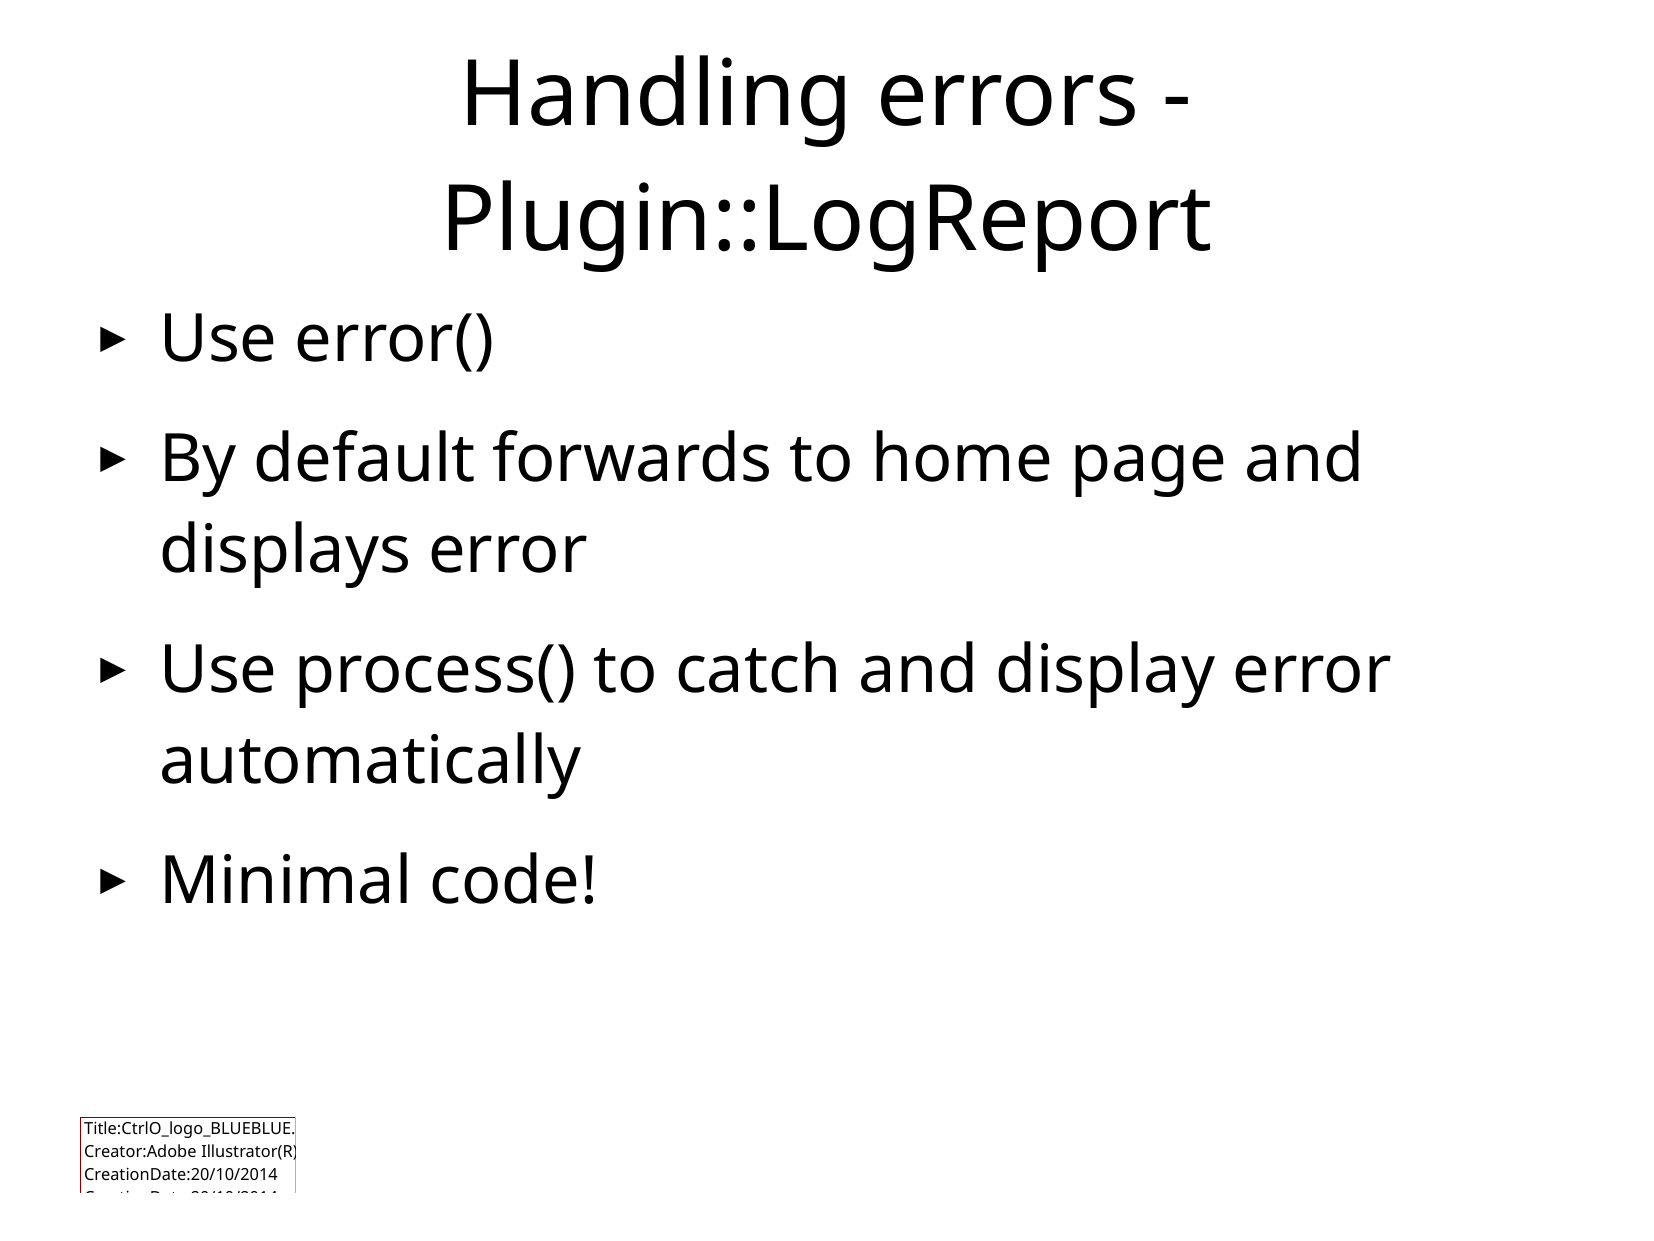

# Handling errors - Plugin::LogReport
Use error()
By default forwards to home page and displays error
Use process() to catch and display error automatically
Minimal code!